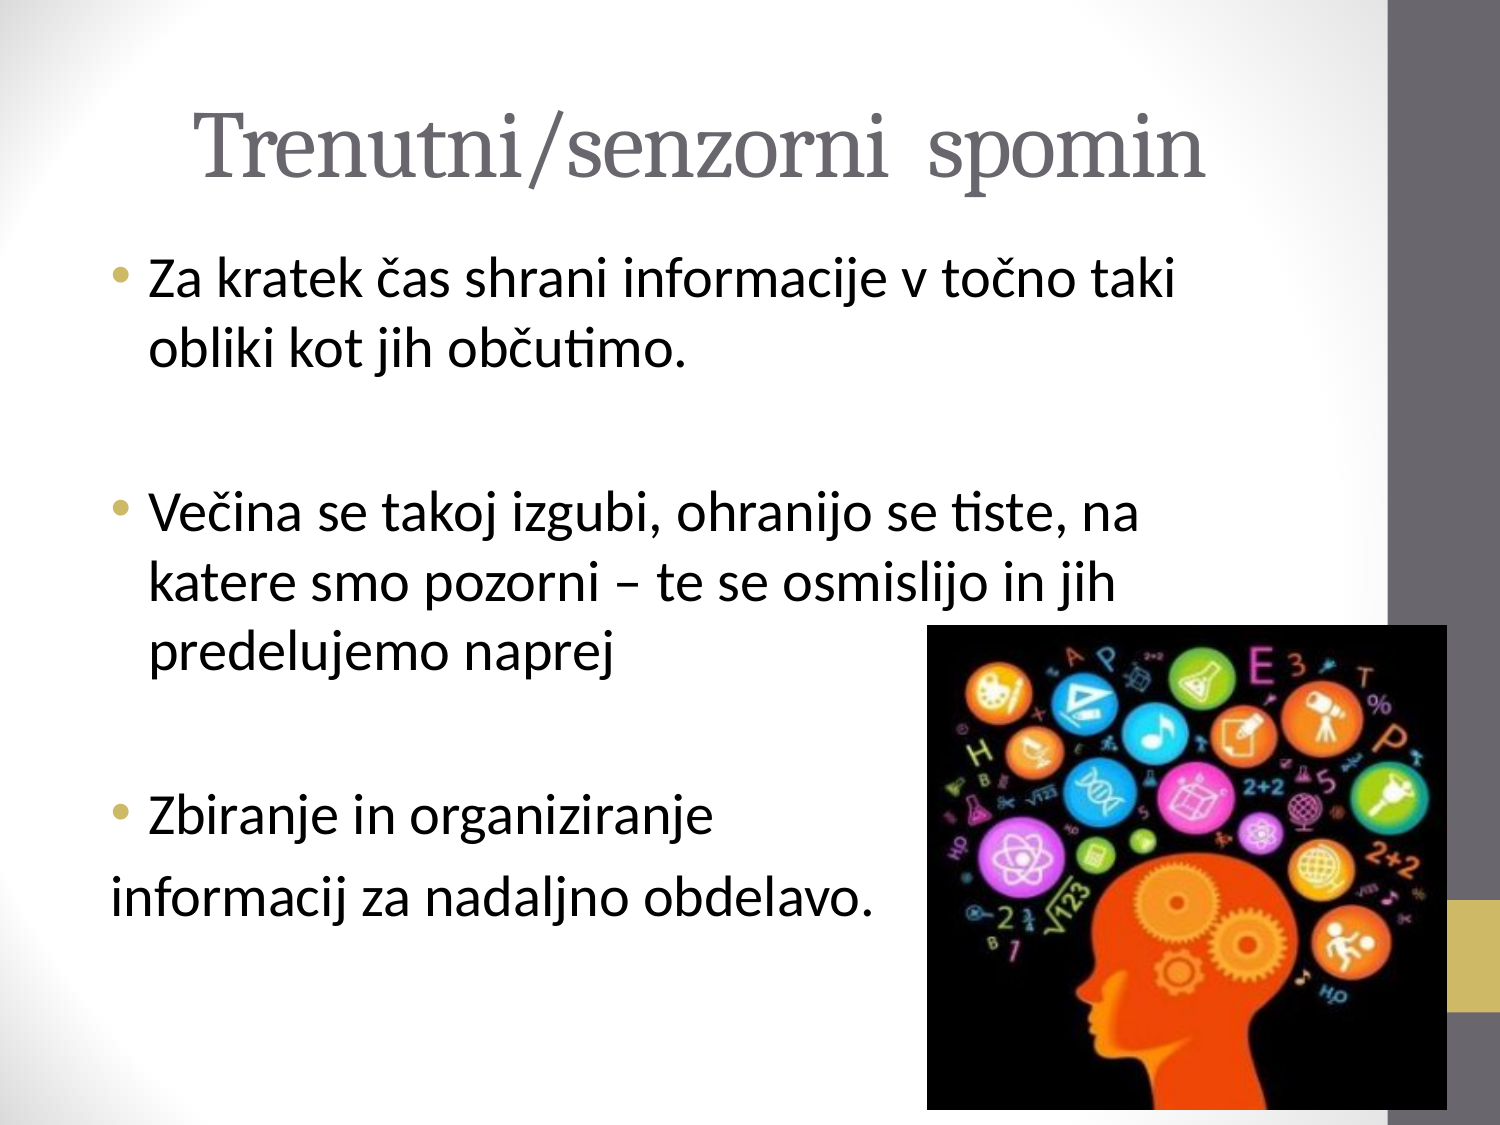

# Trenutni/senzorni spomin
Za kratek čas shrani informacije v točno taki obliki kot jih občutimo.
Večina se takoj izgubi, ohranijo se tiste, na katere smo pozorni – te se osmislijo in jih predelujemo naprej
Zbiranje in organiziranje
informacij za nadaljno obdelavo.